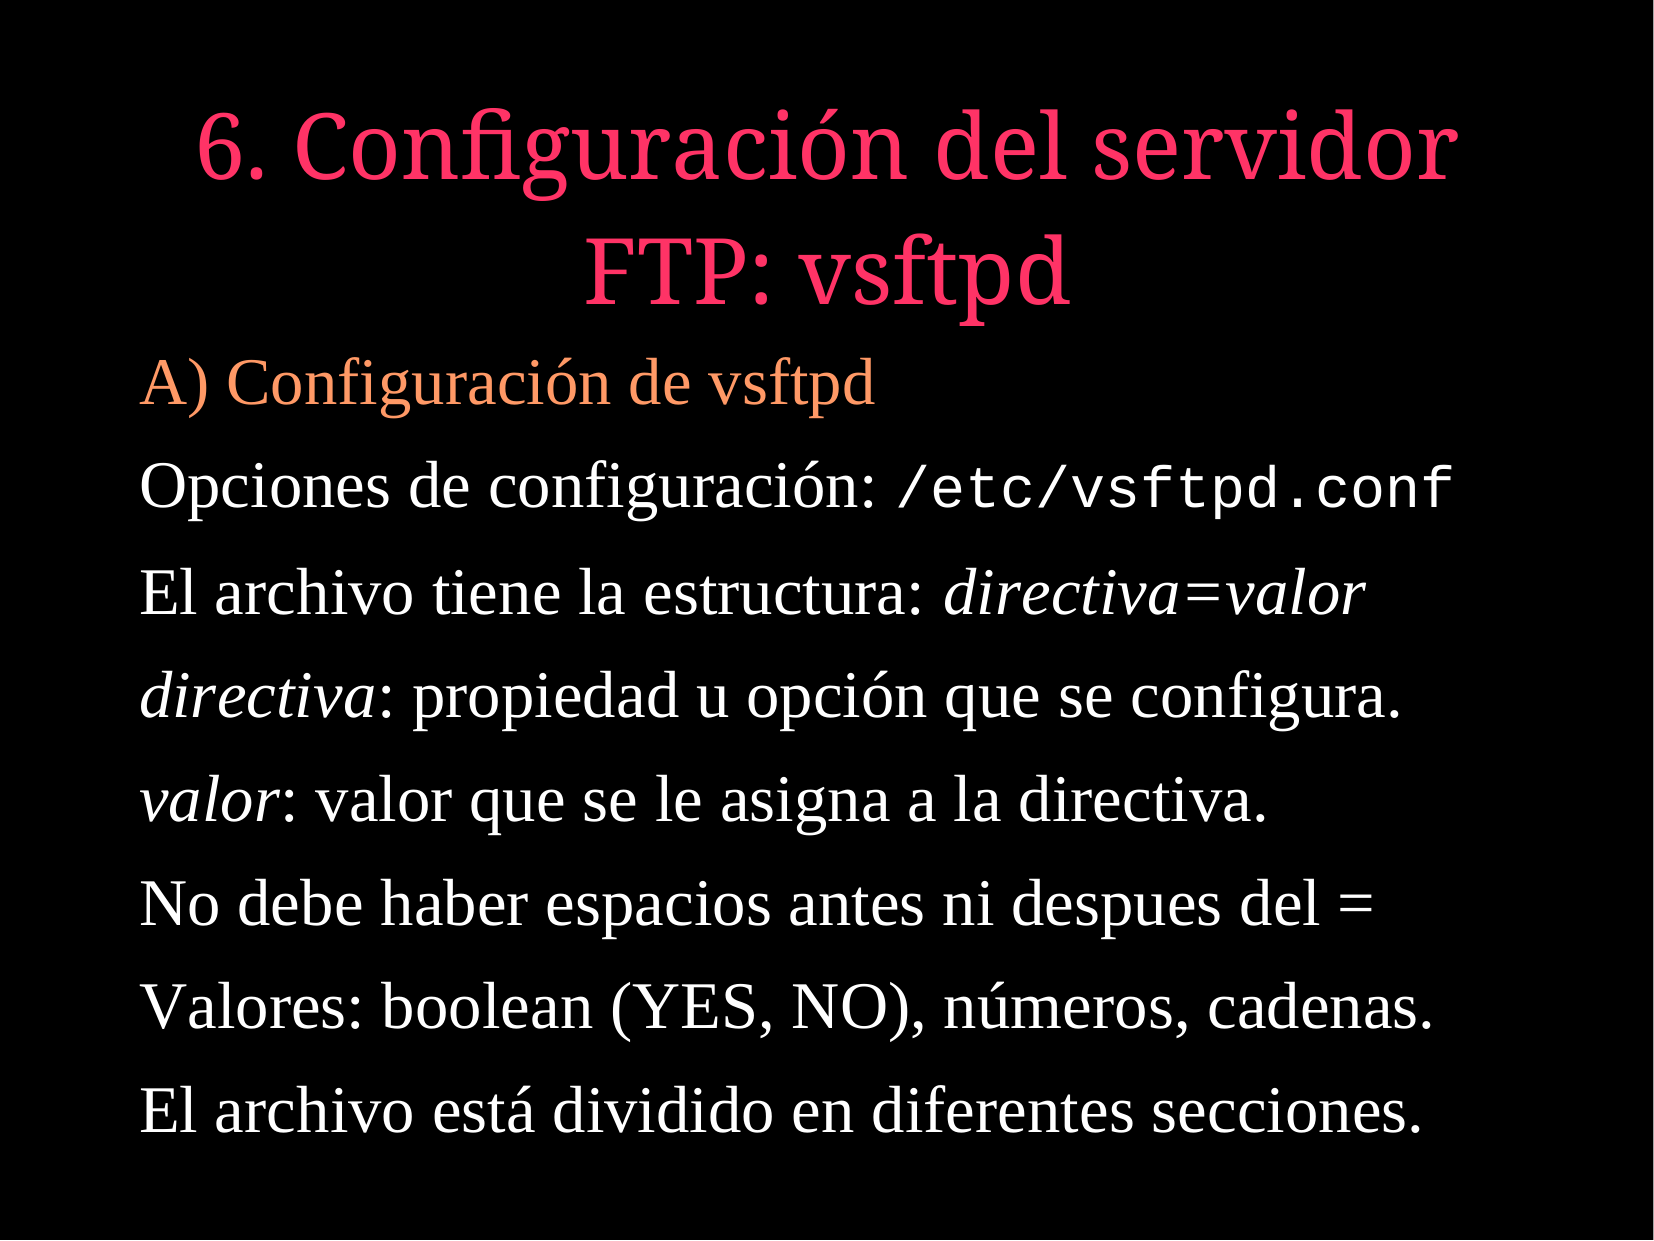

# 6. Configuración del servidor FTP: vsftpd
A) Configuración de vsftpd
Opciones de configuración: /etc/vsftpd.conf
El archivo tiene la estructura: directiva=valor
directiva: propiedad u opción que se configura.
valor: valor que se le asigna a la directiva.
No debe haber espacios antes ni despues del =
Valores: boolean (YES, NO), números, cadenas.
El archivo está dividido en diferentes secciones.